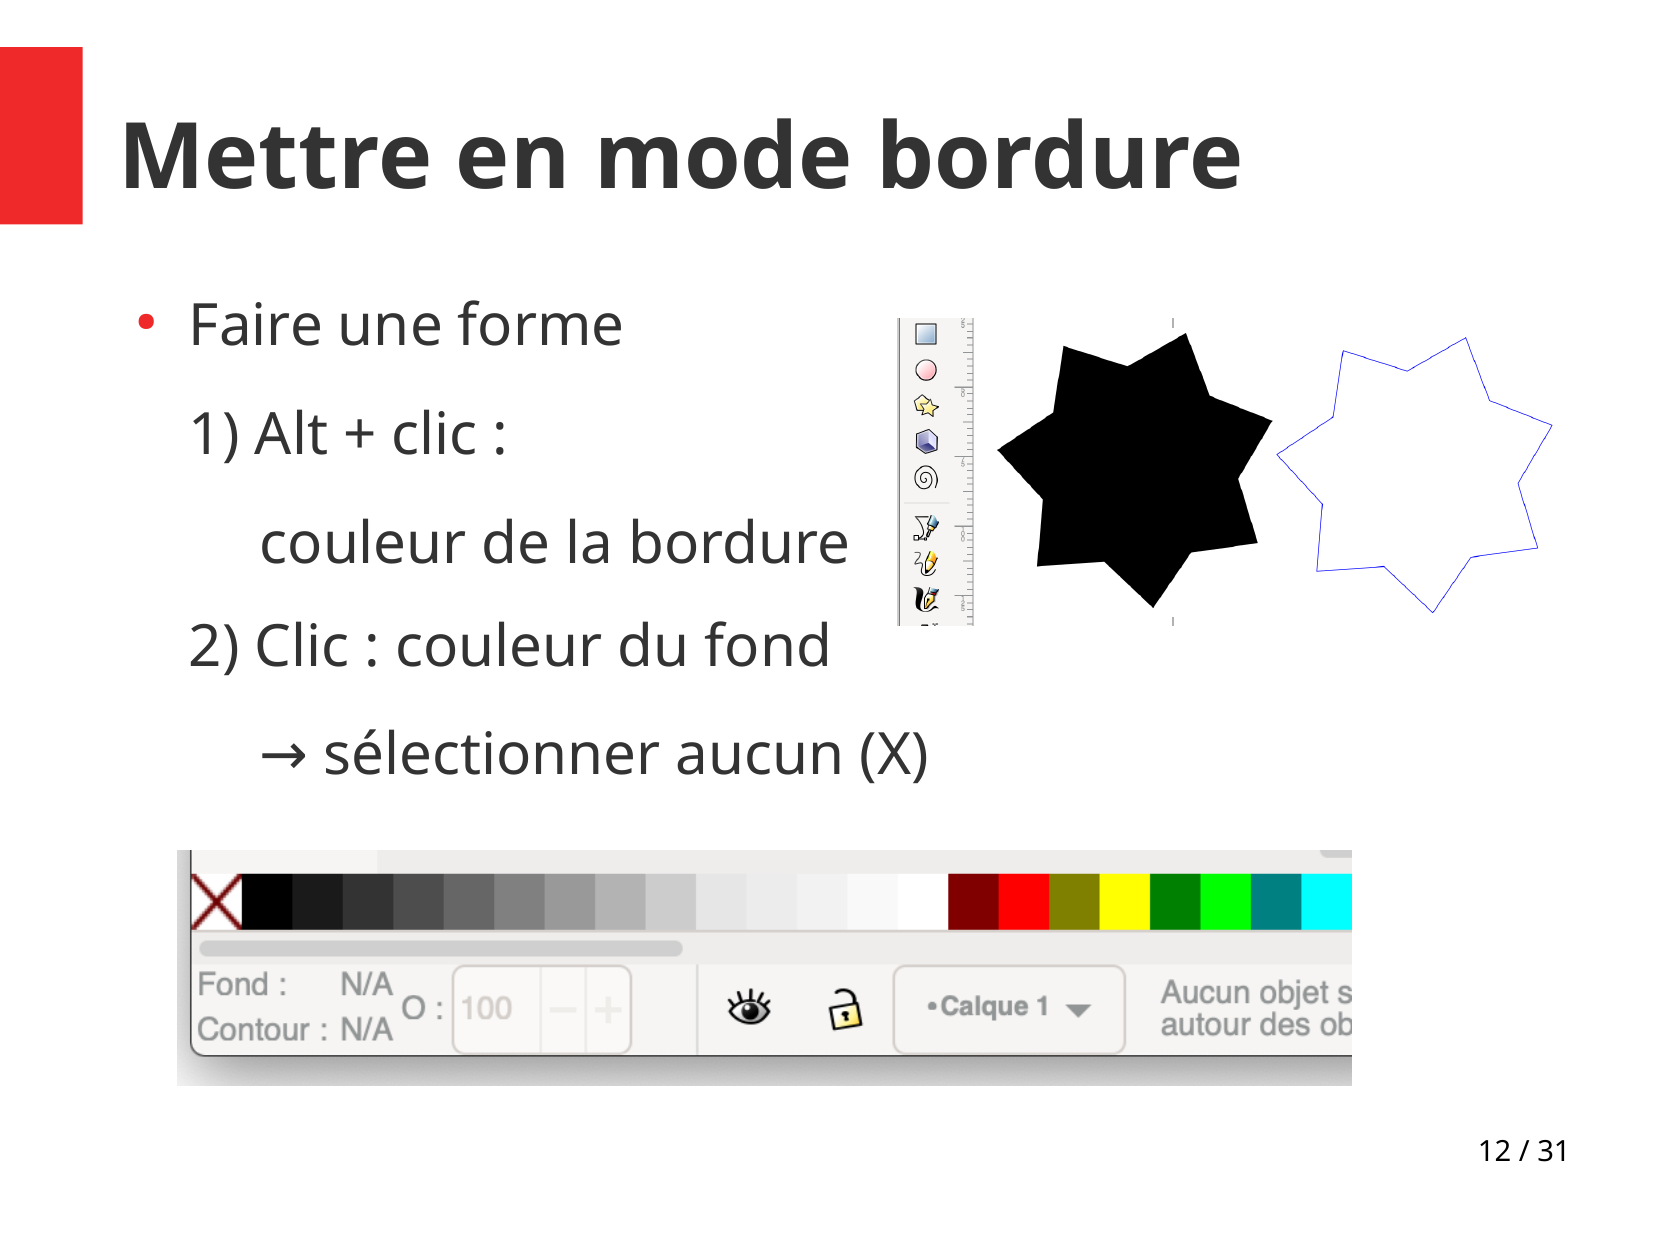

# Mettre en mode bordure
Faire une forme
1) Alt + clic :
couleur de la bordure
2) Clic : couleur du fond
→ sélectionner aucun (X)
12